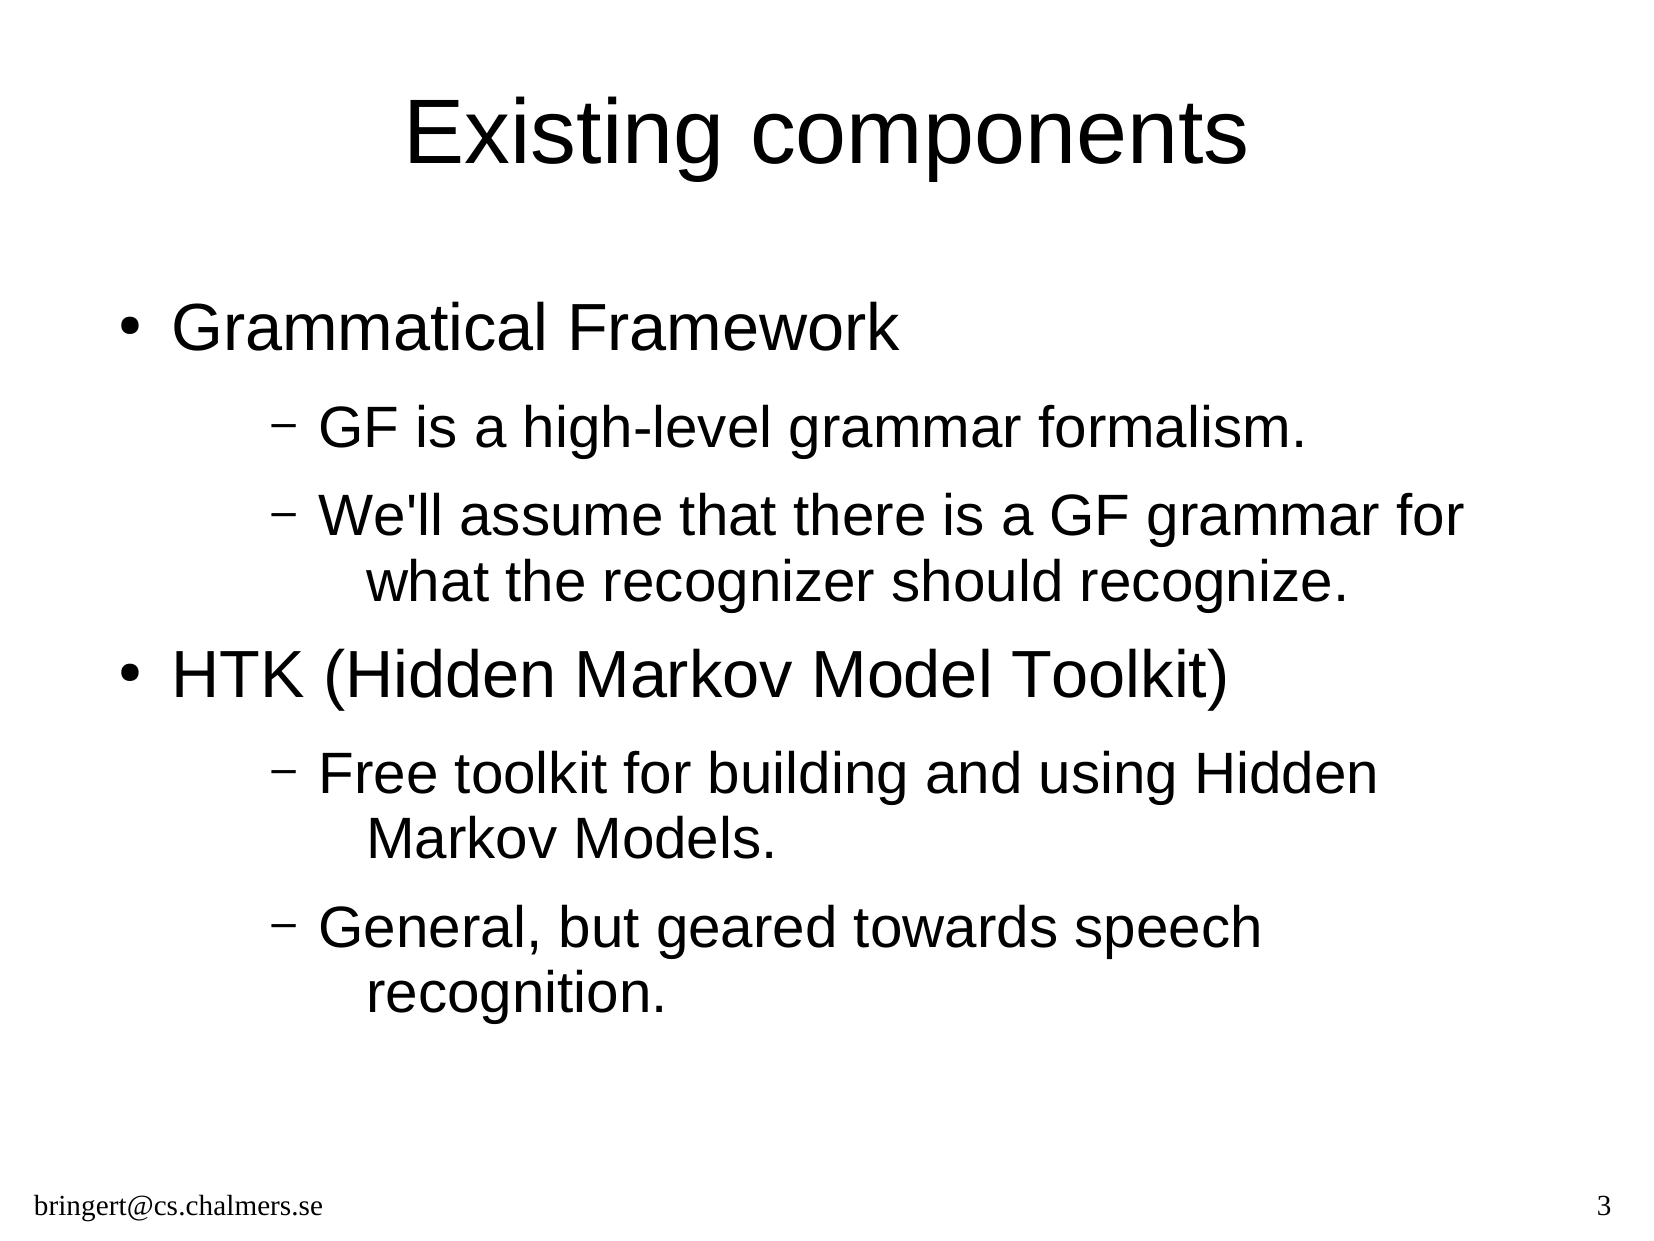

# Existing components
Grammatical Framework
GF is a high-level grammar formalism.
We'll assume that there is a GF grammar for what the recognizer should recognize.
HTK (Hidden Markov Model Toolkit)
Free toolkit for building and using Hidden Markov Models.
General, but geared towards speech recognition.
bringert@cs.chalmers.se
3